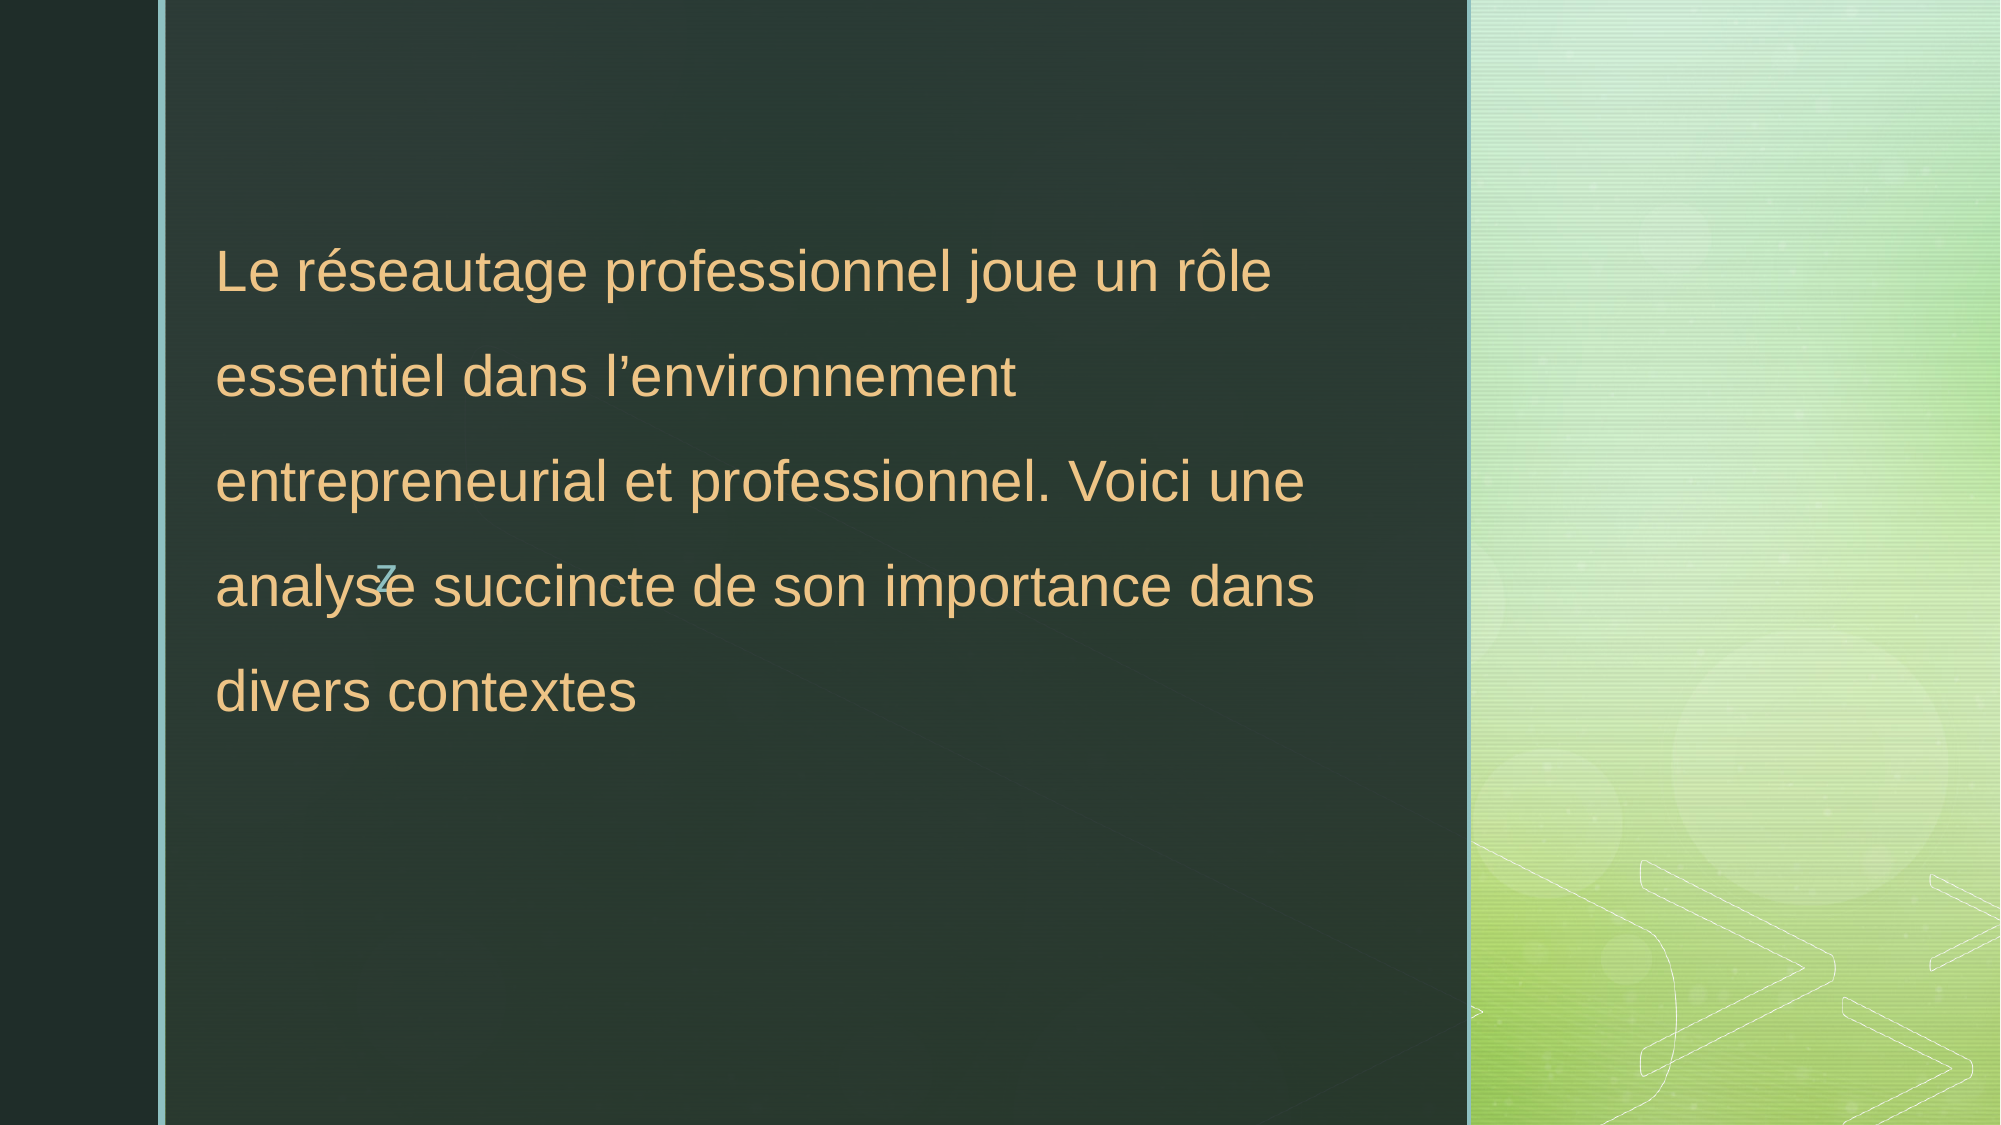

# Le réseautage professionnel joue un rôle essentiel dans l’environnement entrepreneurial et professionnel. Voici une analyse succincte de son importance dans divers contextes